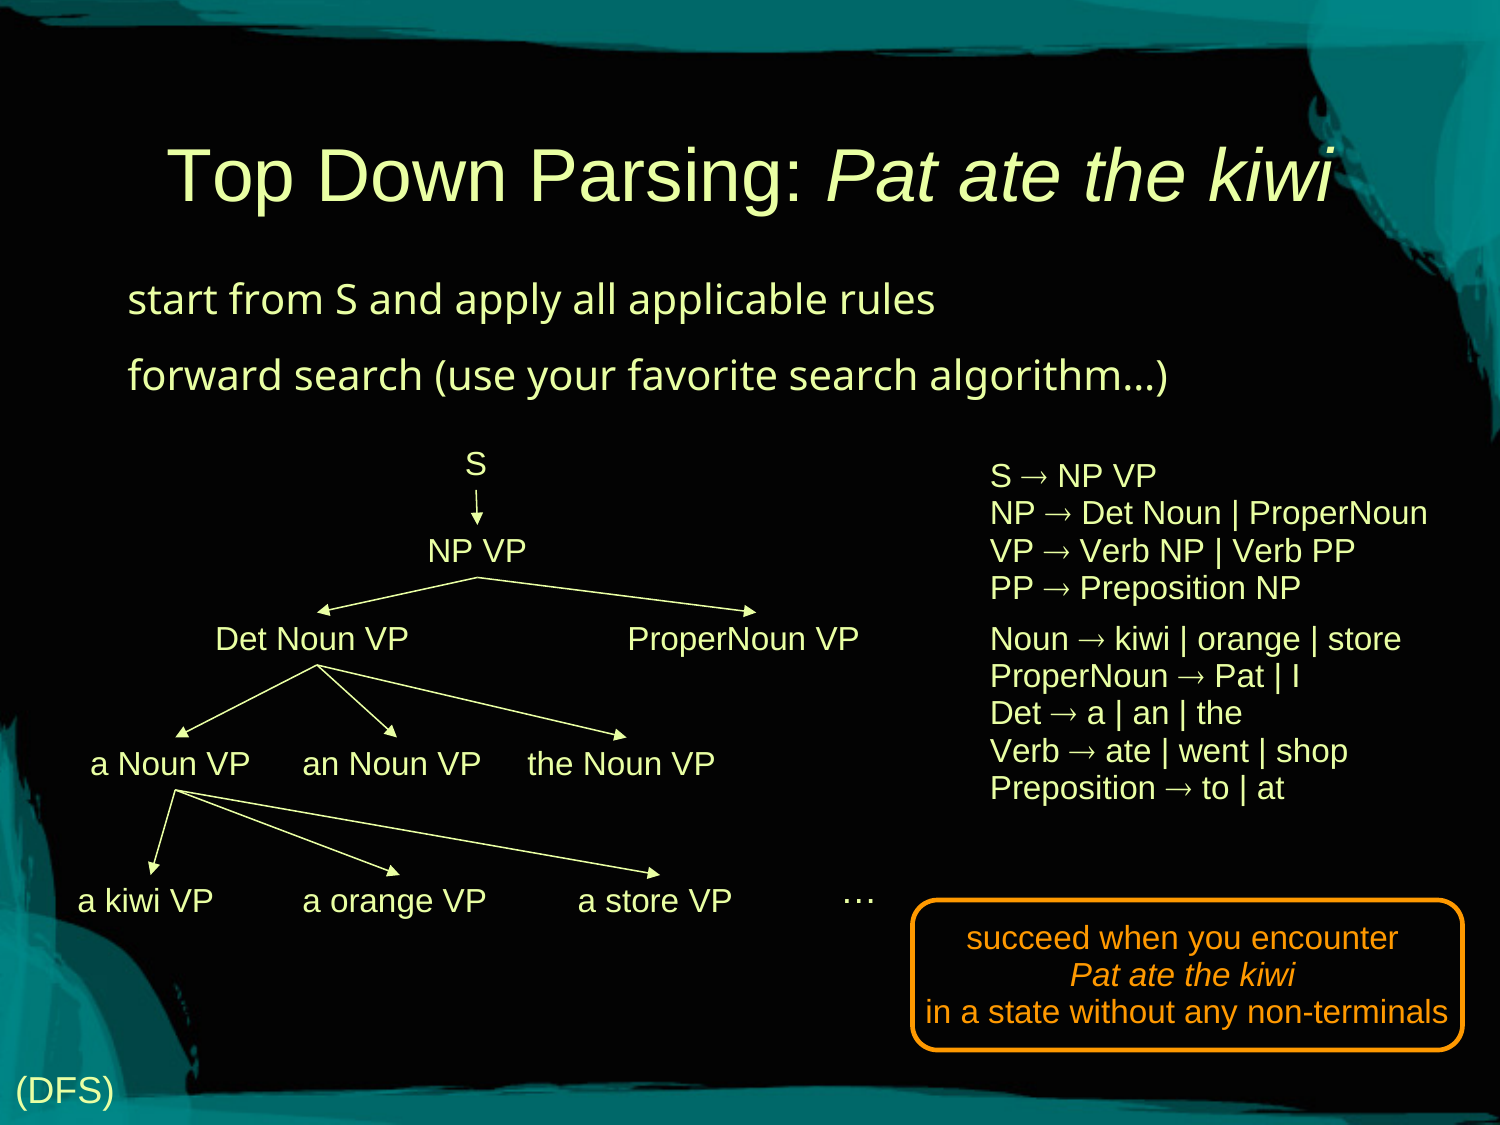

# Top Down Parsing: Pat ate the kiwi
start from S and apply all applicable rules
forward search (use your favorite search algorithm…)
S
S  NP VP
NP  Det Noun | ProperNoun
VP  Verb NP | Verb PP
PP  Preposition NP
NP VP
Det Noun VP
ProperNoun VP
Noun  kiwi | orange | store
ProperNoun  Pat | I
Det  a | an | the
Verb  ate | went | shop
Preposition  to | at
a Noun VP
an Noun VP
the Noun VP
…
a kiwi VP
a orange VP
a store VP
succeed when you encounter
Pat ate the kiwi
in a state without any non-terminals
(DFS)